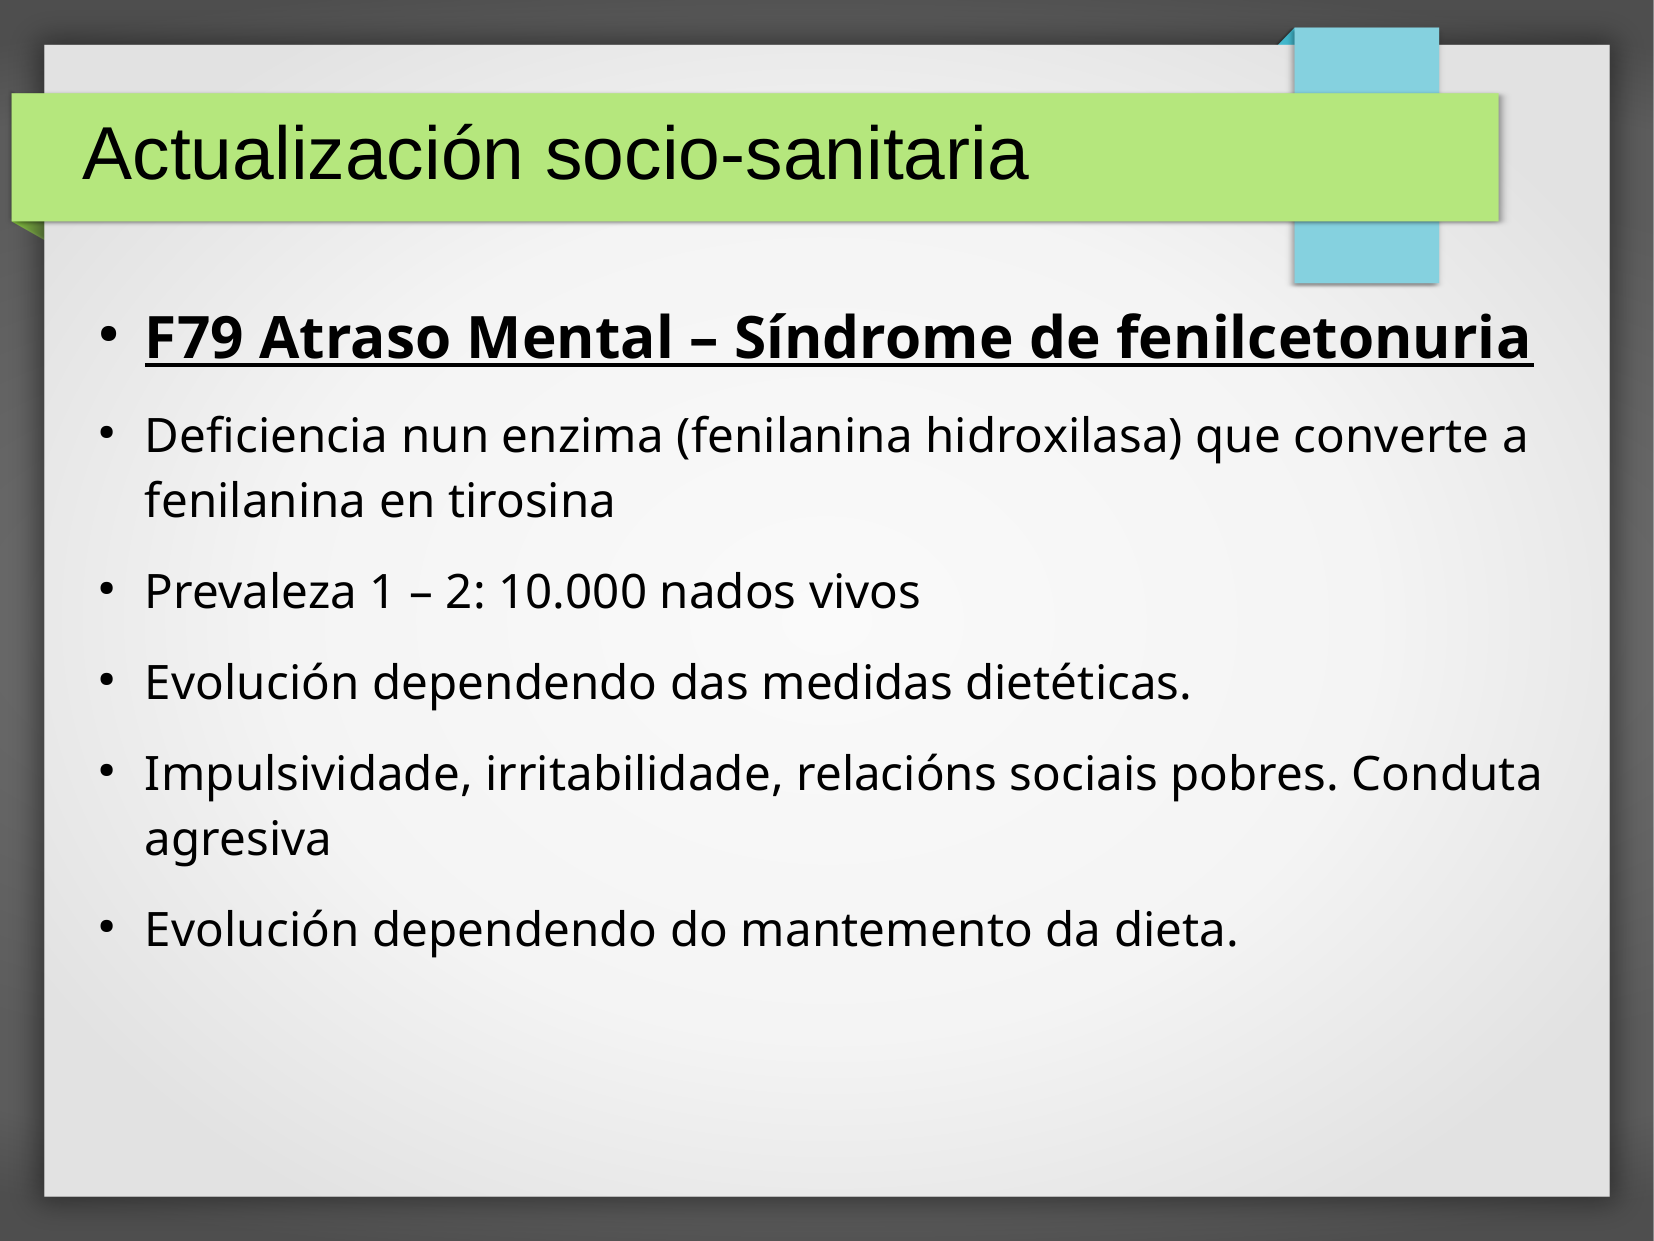

# Actualización socio-sanitaria
F79 Atraso Mental – Síndrome de fenilcetonuria
Deficiencia nun enzima (fenilanina hidroxilasa) que converte a fenilanina en tirosina
Prevaleza 1 – 2: 10.000 nados vivos
Evolución dependendo das medidas dietéticas.
Impulsividade, irritabilidade, relacións sociais pobres. Conduta agresiva
Evolución dependendo do mantemento da dieta.